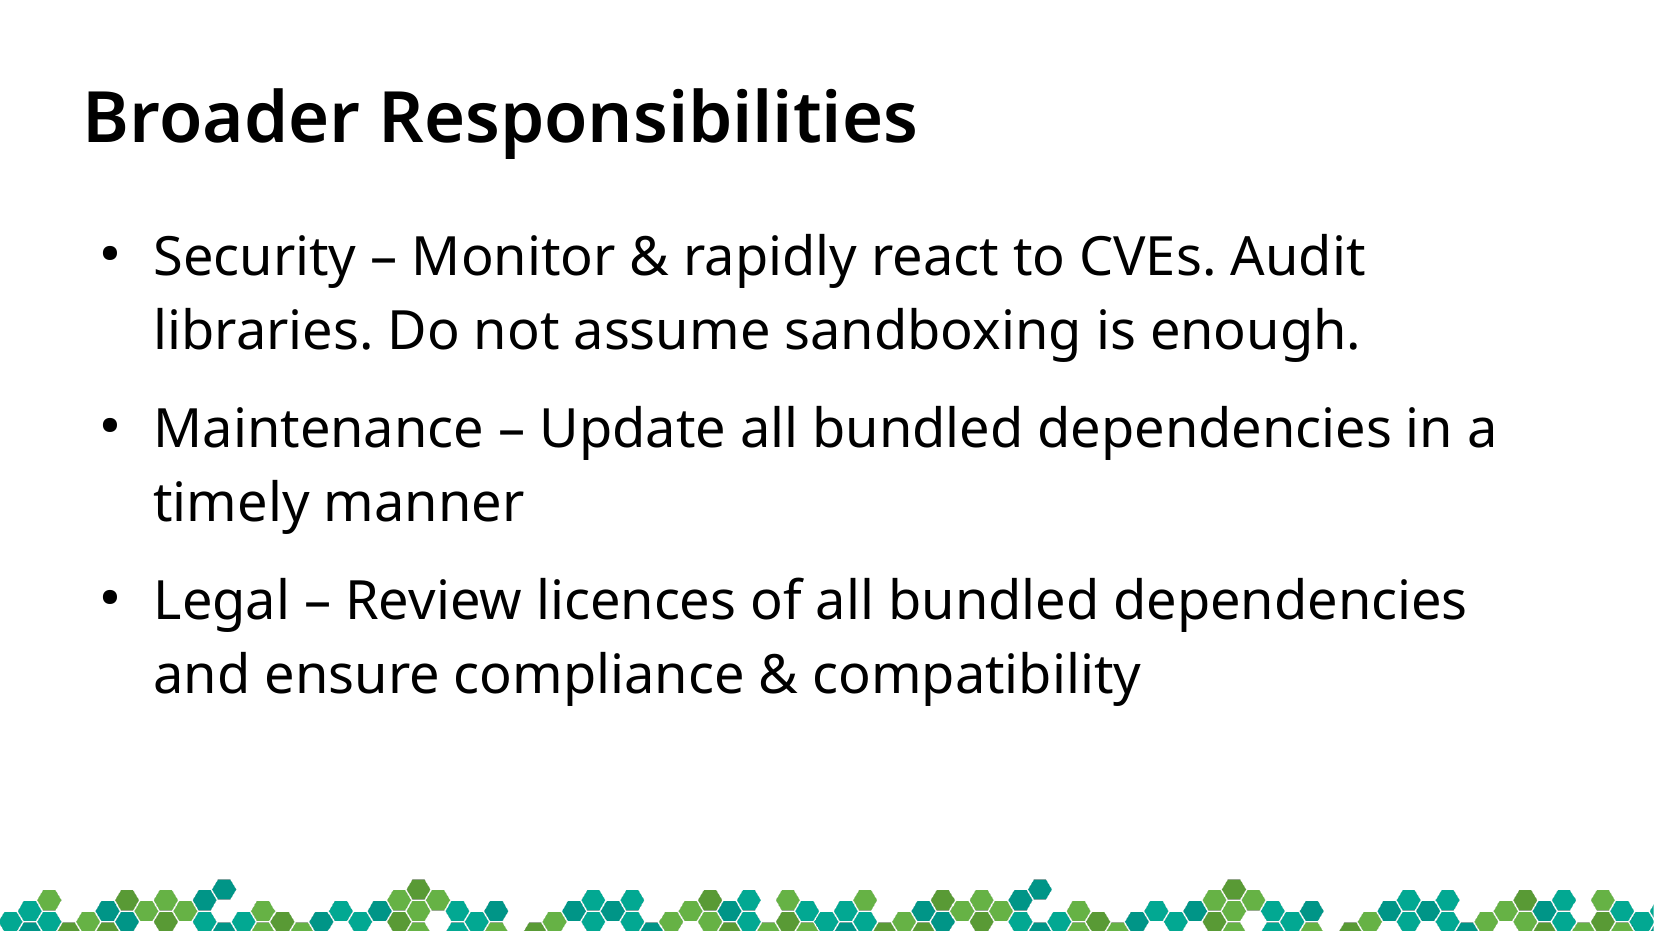

# Broader Responsibilities
Security – Monitor & rapidly react to CVEs. Audit libraries. Do not assume sandboxing is enough.
Maintenance – Update all bundled dependencies in a timely manner
Legal – Review licences of all bundled dependencies and ensure compliance & compatibility